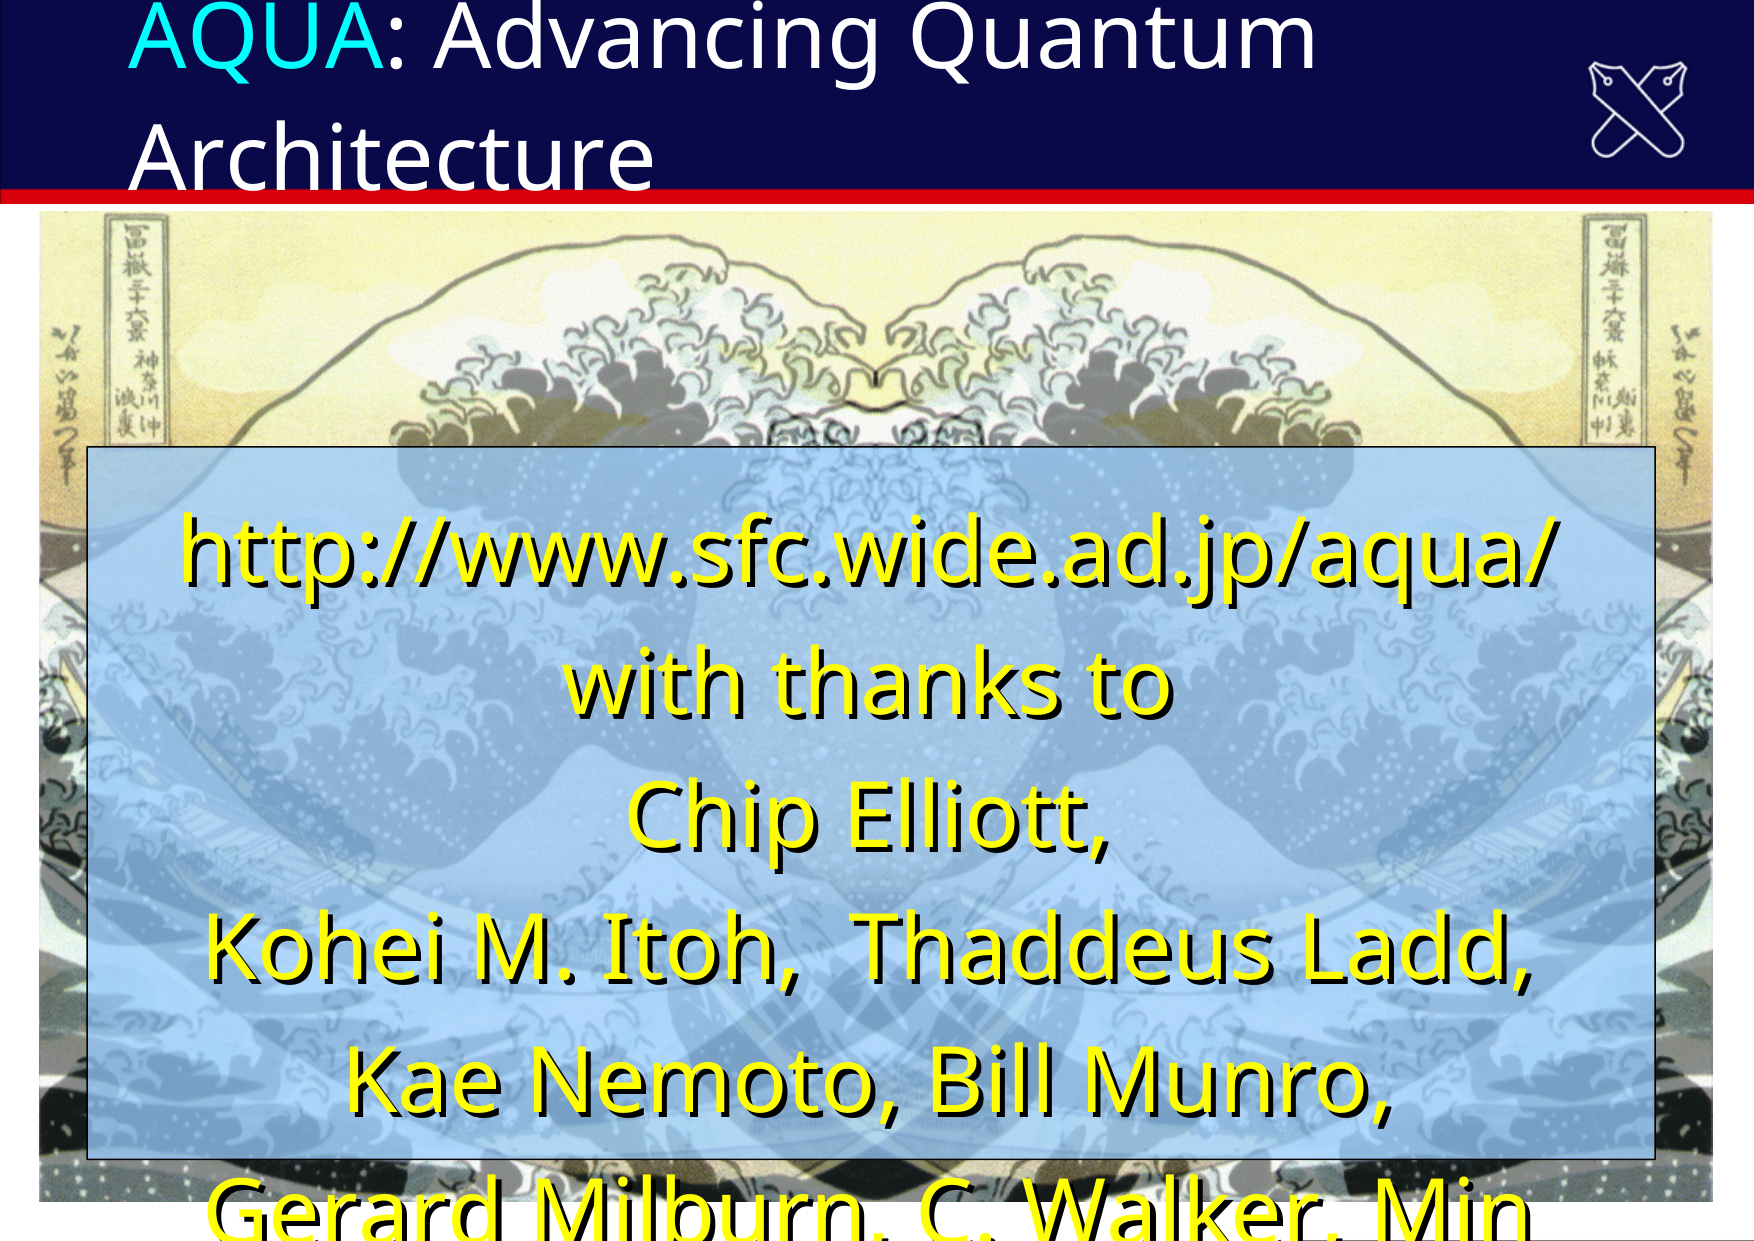

# AQUA: Advancing Quantum Architecture
http://www.sfc.wide.ad.jp/aqua/
with thanks to
Chip Elliott,
Kohei M. Itoh, Thaddeus Ladd,
Kae Nemoto, Bill Munro,
Gerard Milburn, C. Walker, Min Yun
What will you build your computer out of?
25